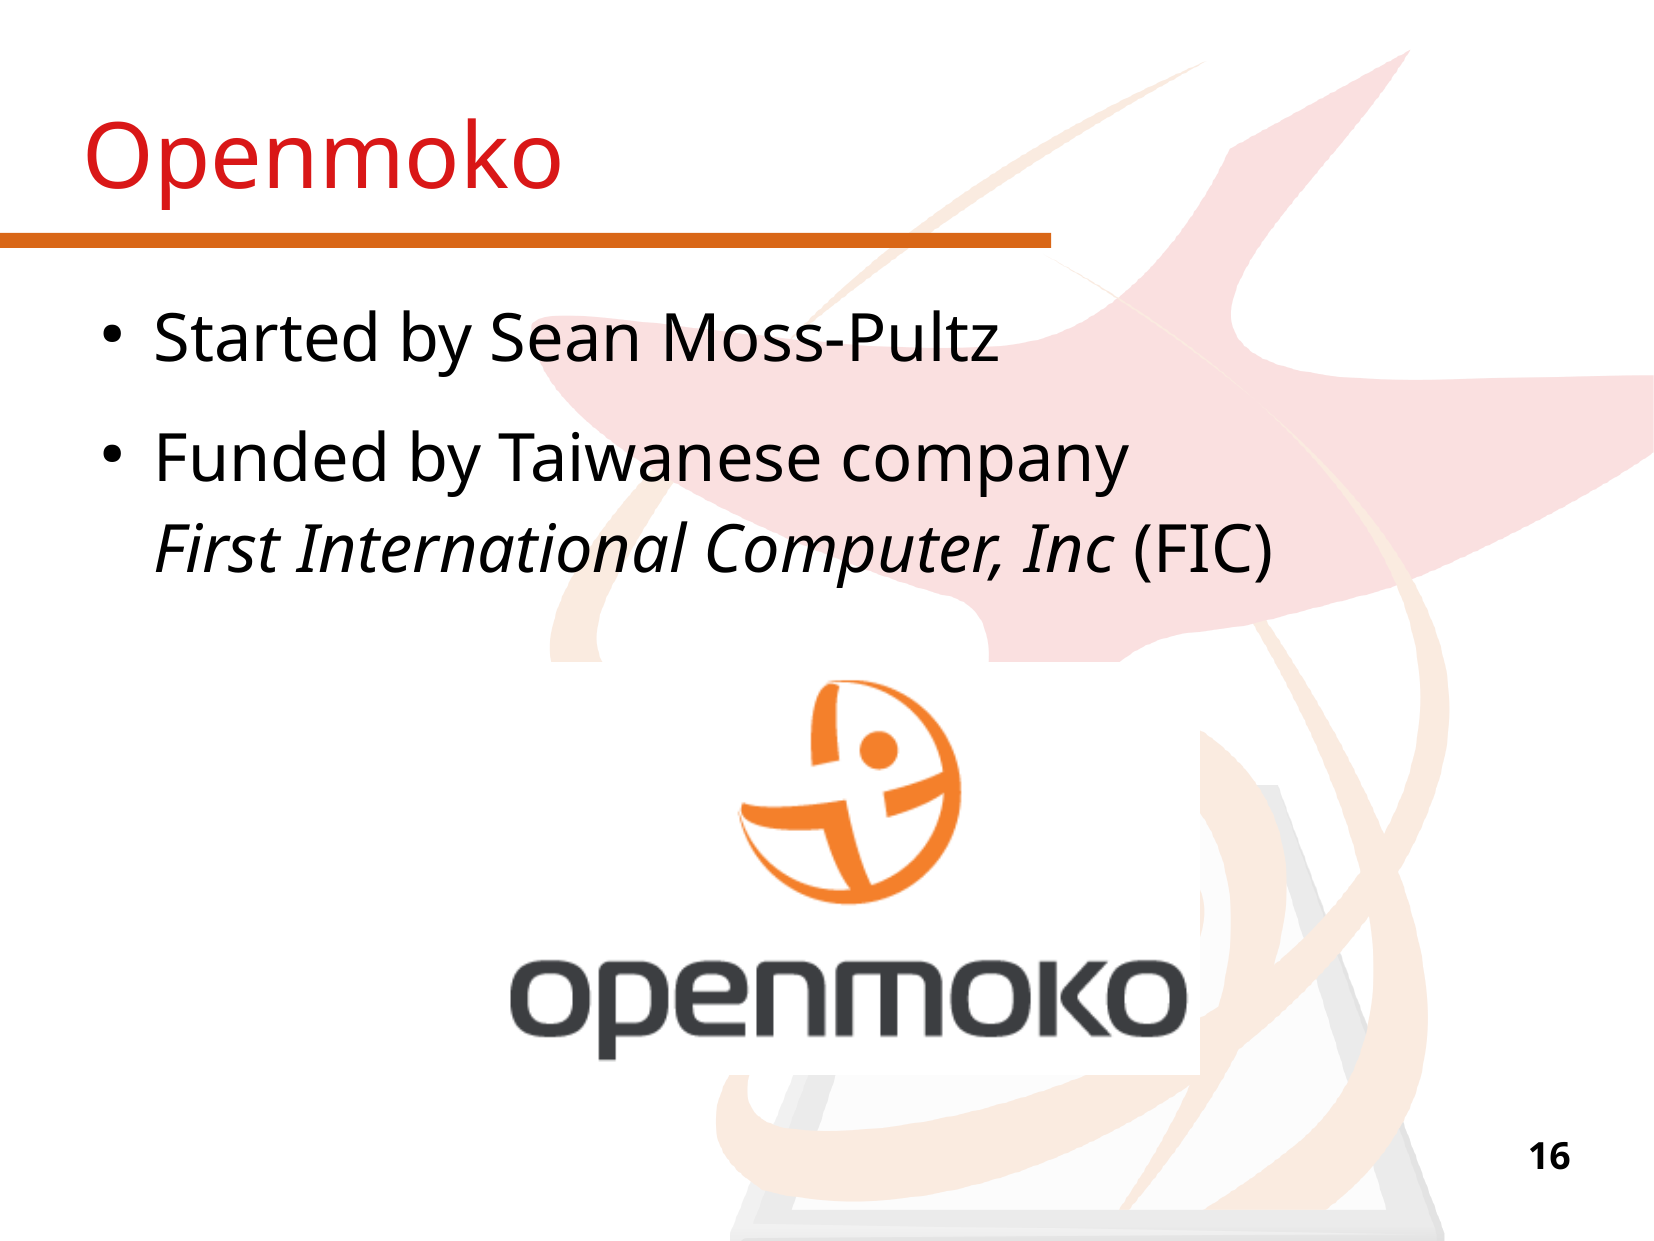

# Openmoko
Started by Sean Moss-Pultz
Funded by Taiwanese company
First International Computer, Inc (FIC)
16